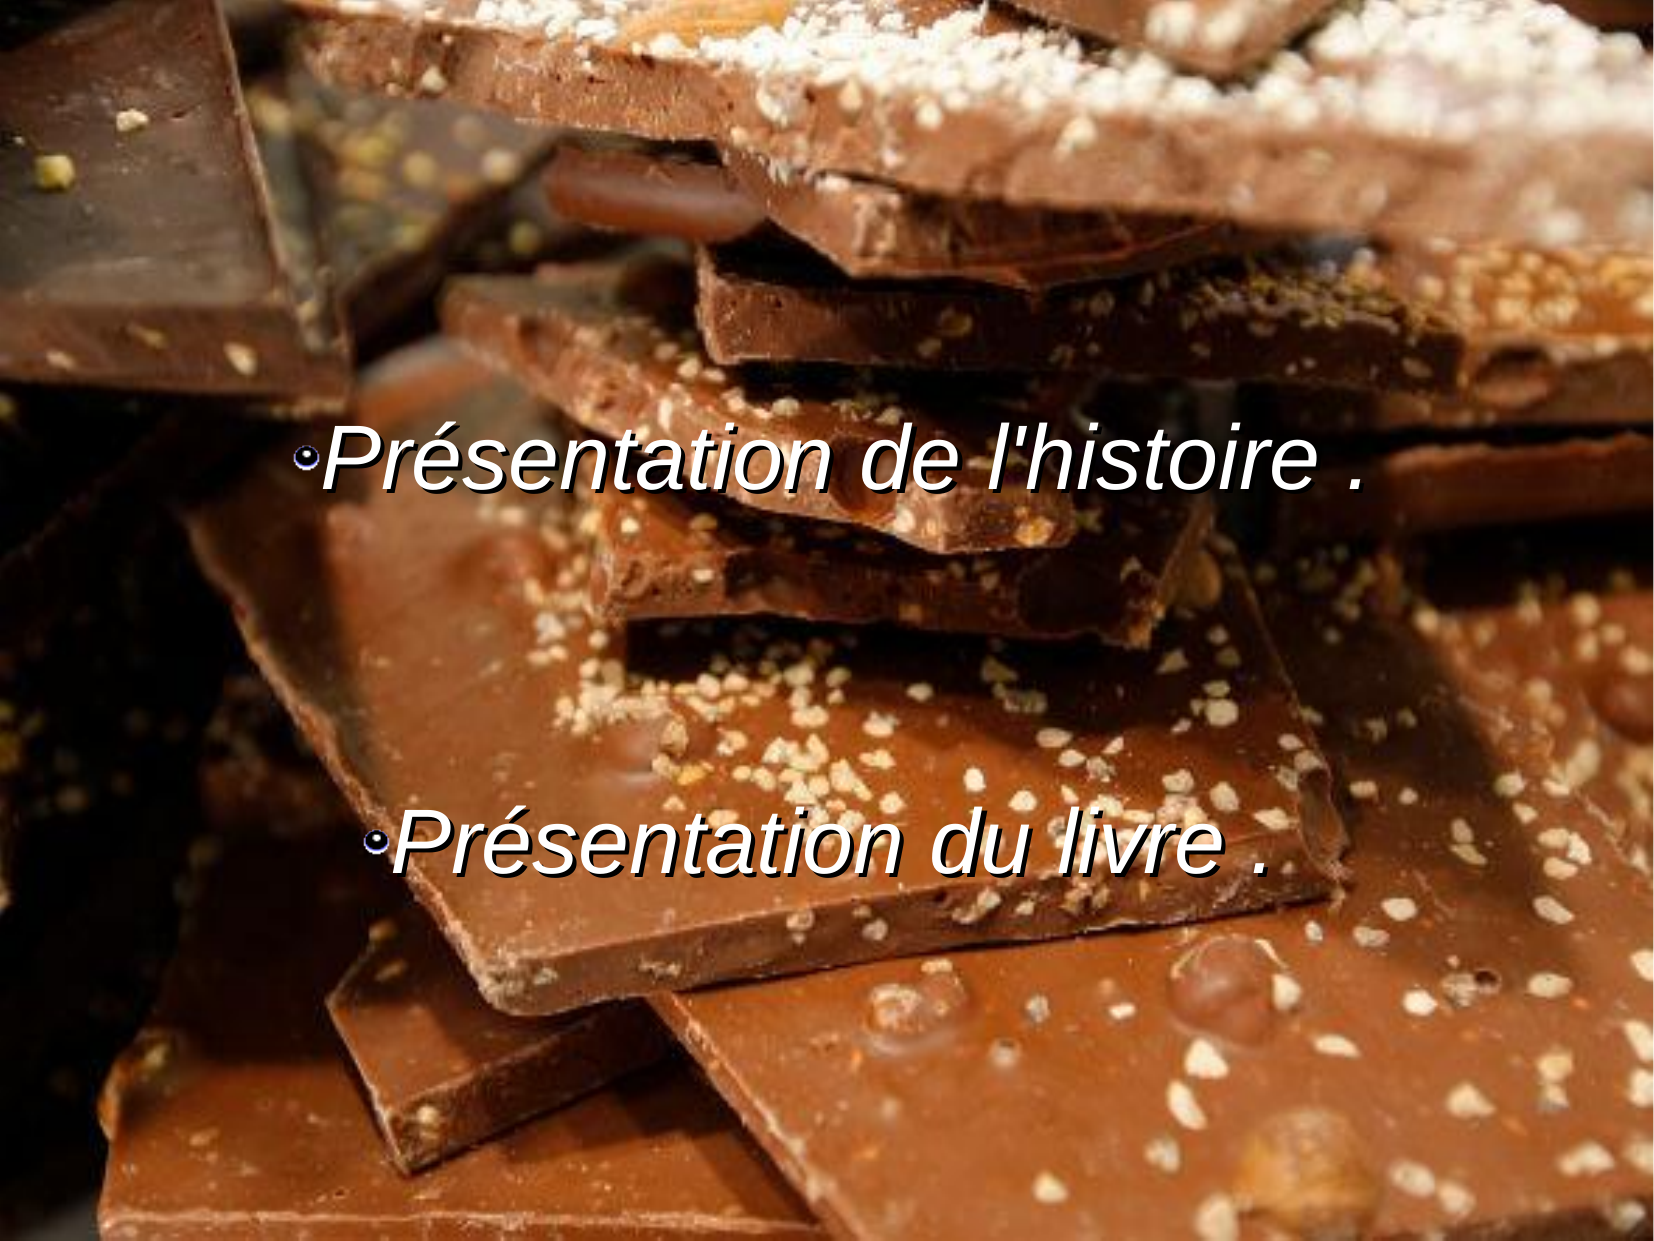

# Présentation de l'histoire .
Présentation du livre .